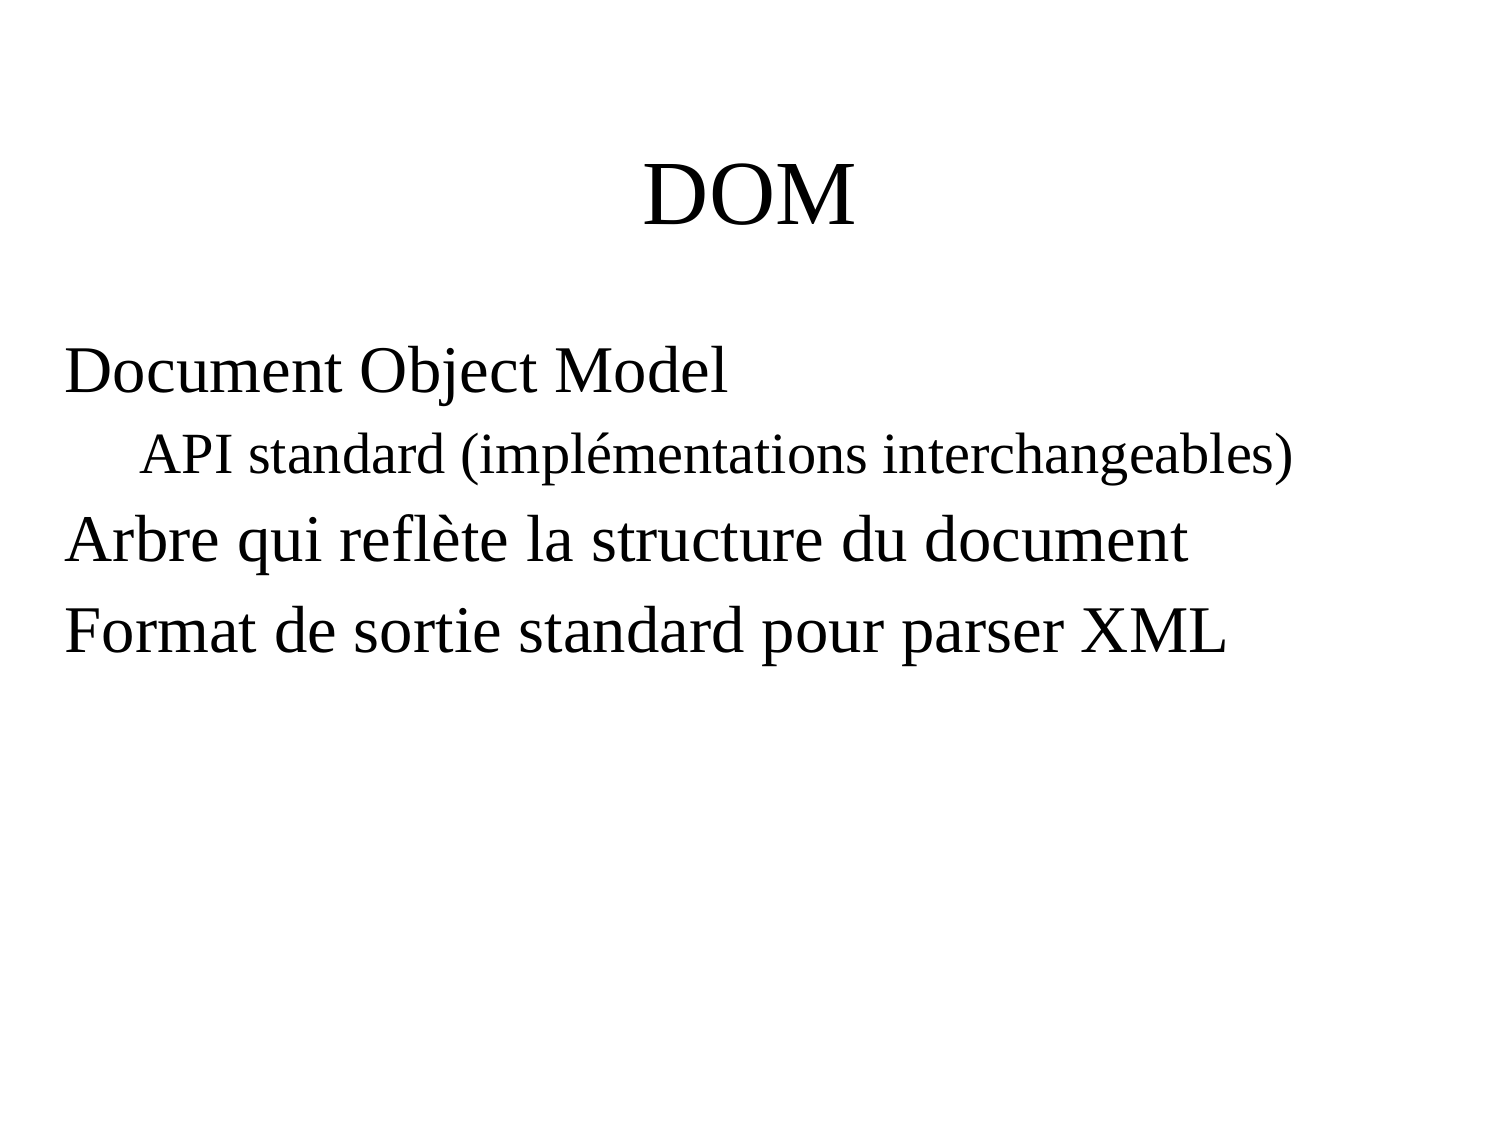

# DOM
Document Object Model
API standard (implémentations interchangeables)
Arbre qui reflète la structure du document
Format de sortie standard pour parser XML